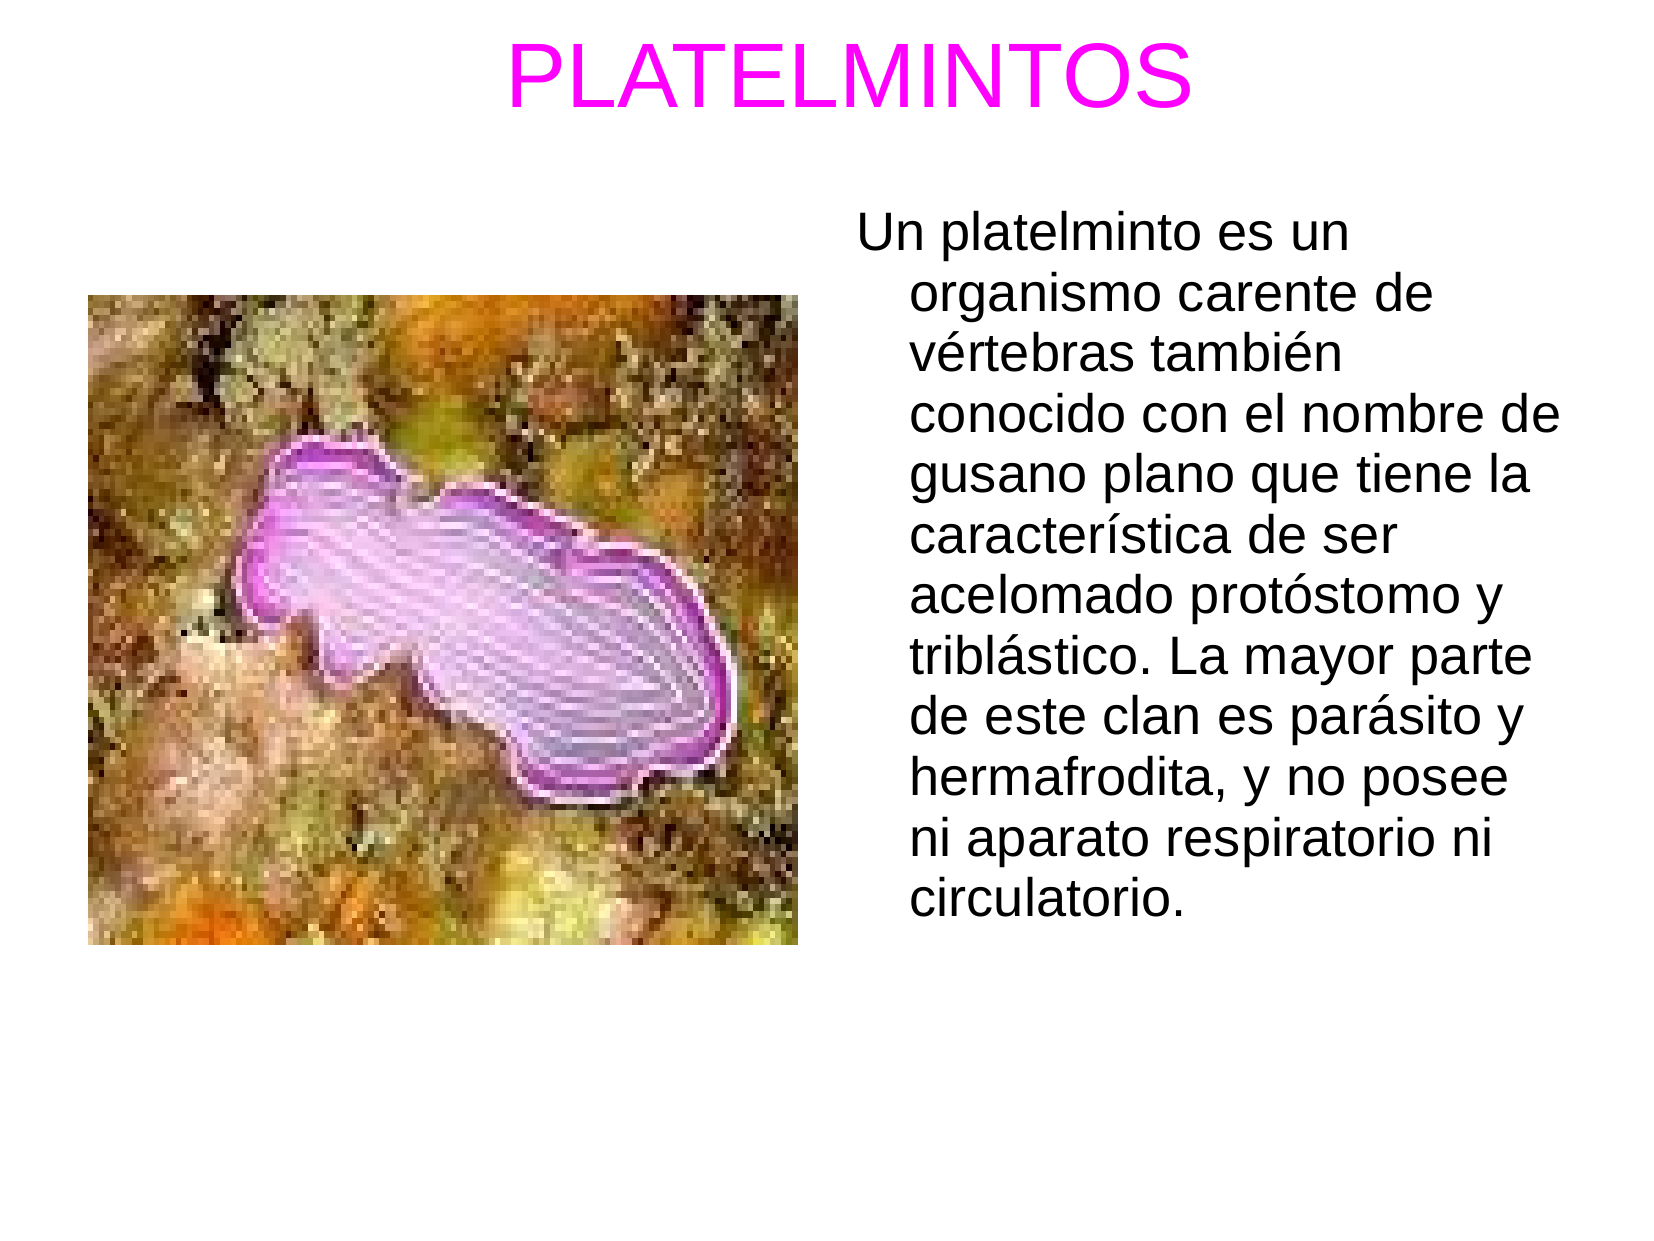

# PLATELMINTOS
Un platelminto es un organismo carente de vértebras también conocido con el nombre de gusano plano que tiene la característica de ser acelomado protóstomo y triblástico. La mayor parte de este clan es parásito y hermafrodita, y no posee ni aparato respiratorio ni circulatorio.